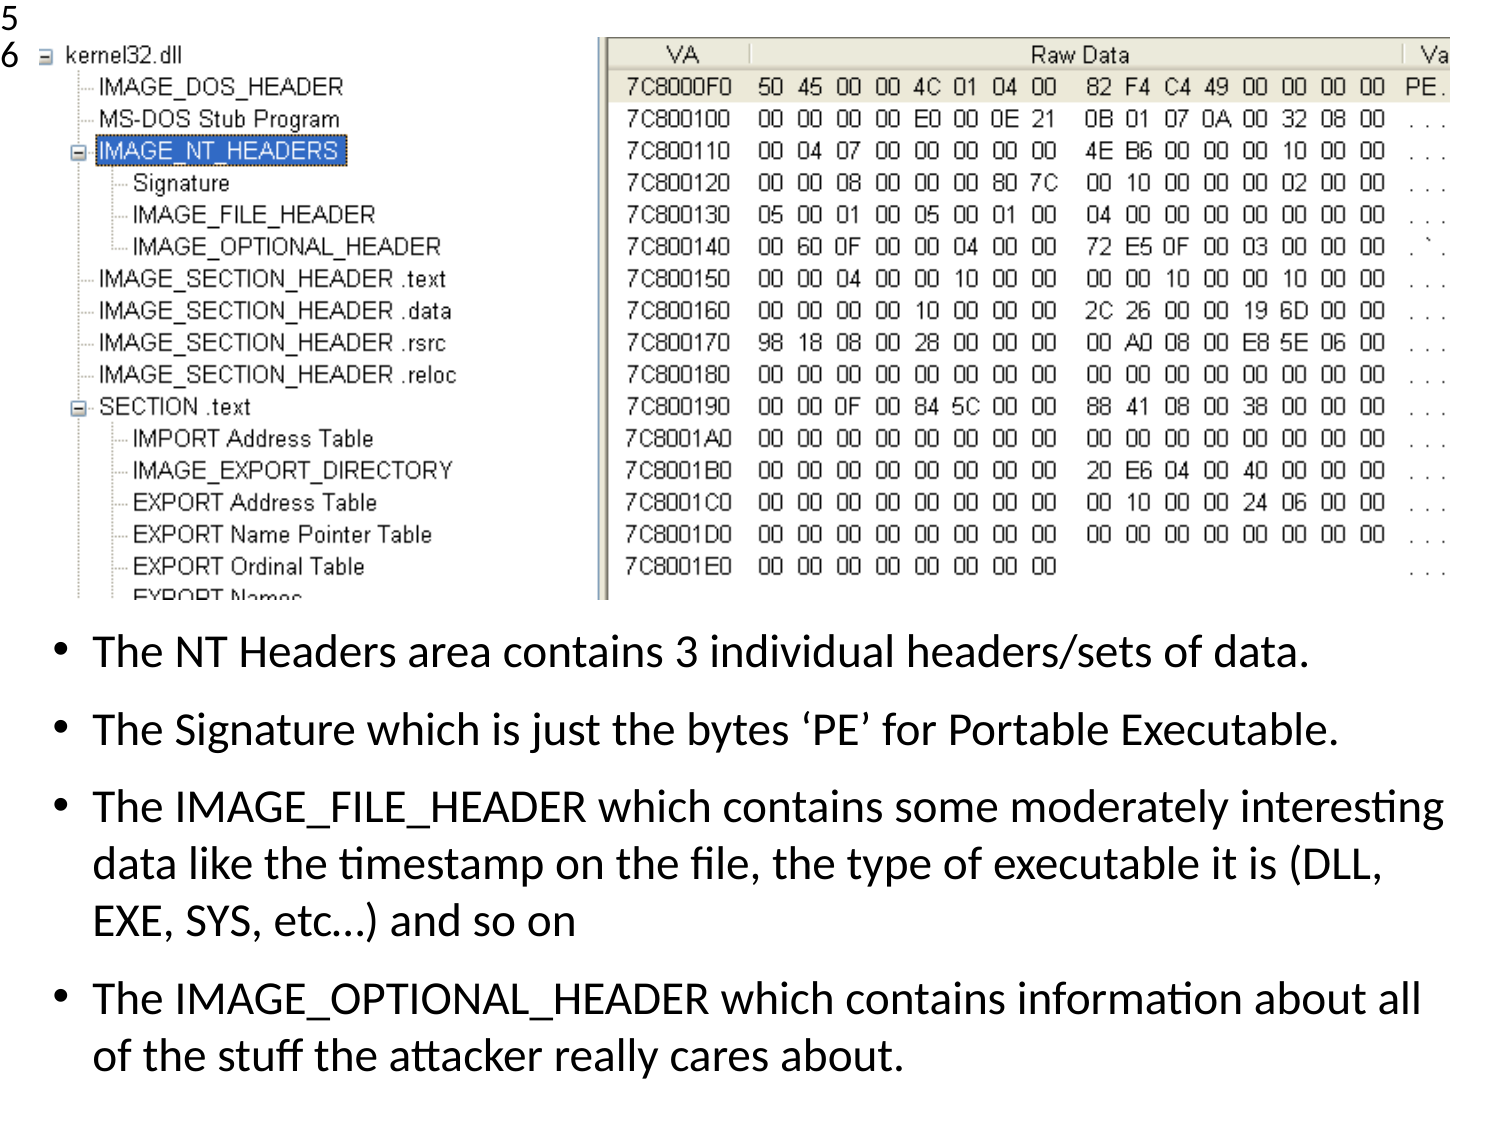

# The NT Headers area contains 3 individual headers/sets of data.
The Signature which is just the bytes ‘PE’ for Portable Executable.
The IMAGE_FILE_HEADER which contains some moderately interesting data like the timestamp on the file, the type of executable it is (DLL, EXE, SYS, etc…) and so on
The IMAGE_OPTIONAL_HEADER which contains information about all of the stuff the attacker really cares about.